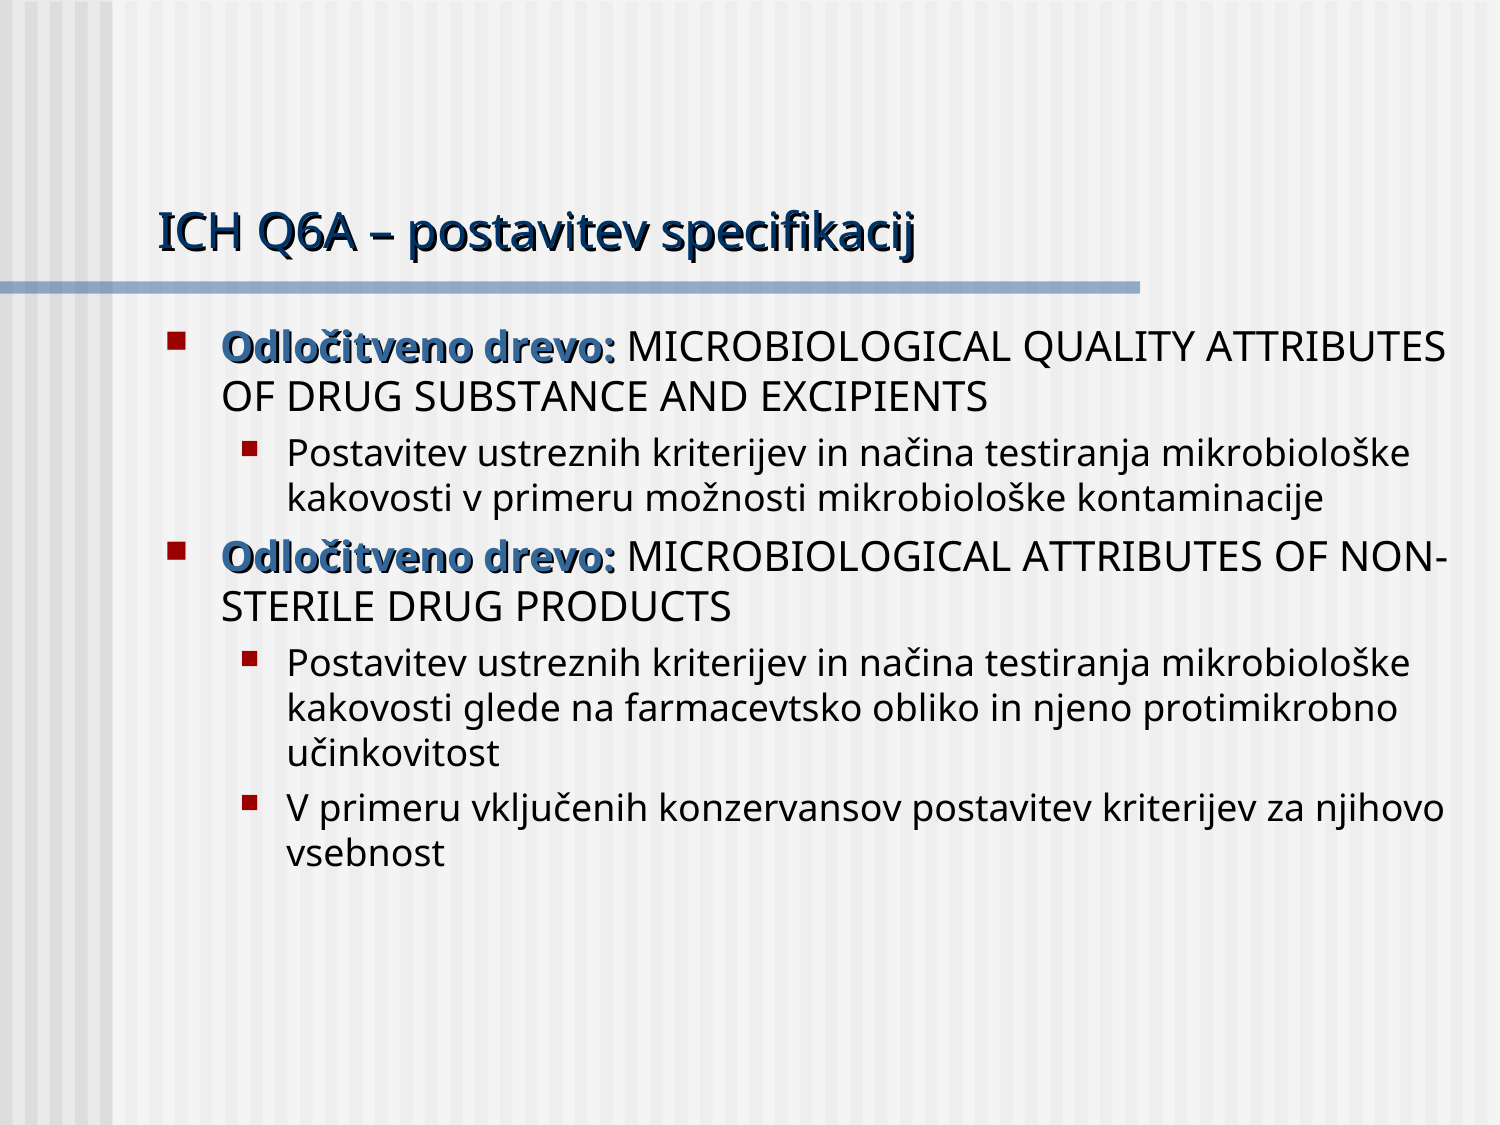

# ICH Q6A – postavitev specifikacij
Odločitveno drevo: MICROBIOLOGICAL QUALITY ATTRIBUTES OF DRUG SUBSTANCE AND EXCIPIENTS
Postavitev ustreznih kriterijev in načina testiranja mikrobiološke kakovosti v primeru možnosti mikrobiološke kontaminacije
Odločitveno drevo: MICROBIOLOGICAL ATTRIBUTES OF NON-STERILE DRUG PRODUCTS
Postavitev ustreznih kriterijev in načina testiranja mikrobiološke kakovosti glede na farmacevtsko obliko in njeno protimikrobno učinkovitost
V primeru vključenih konzervansov postavitev kriterijev za njihovo vsebnost